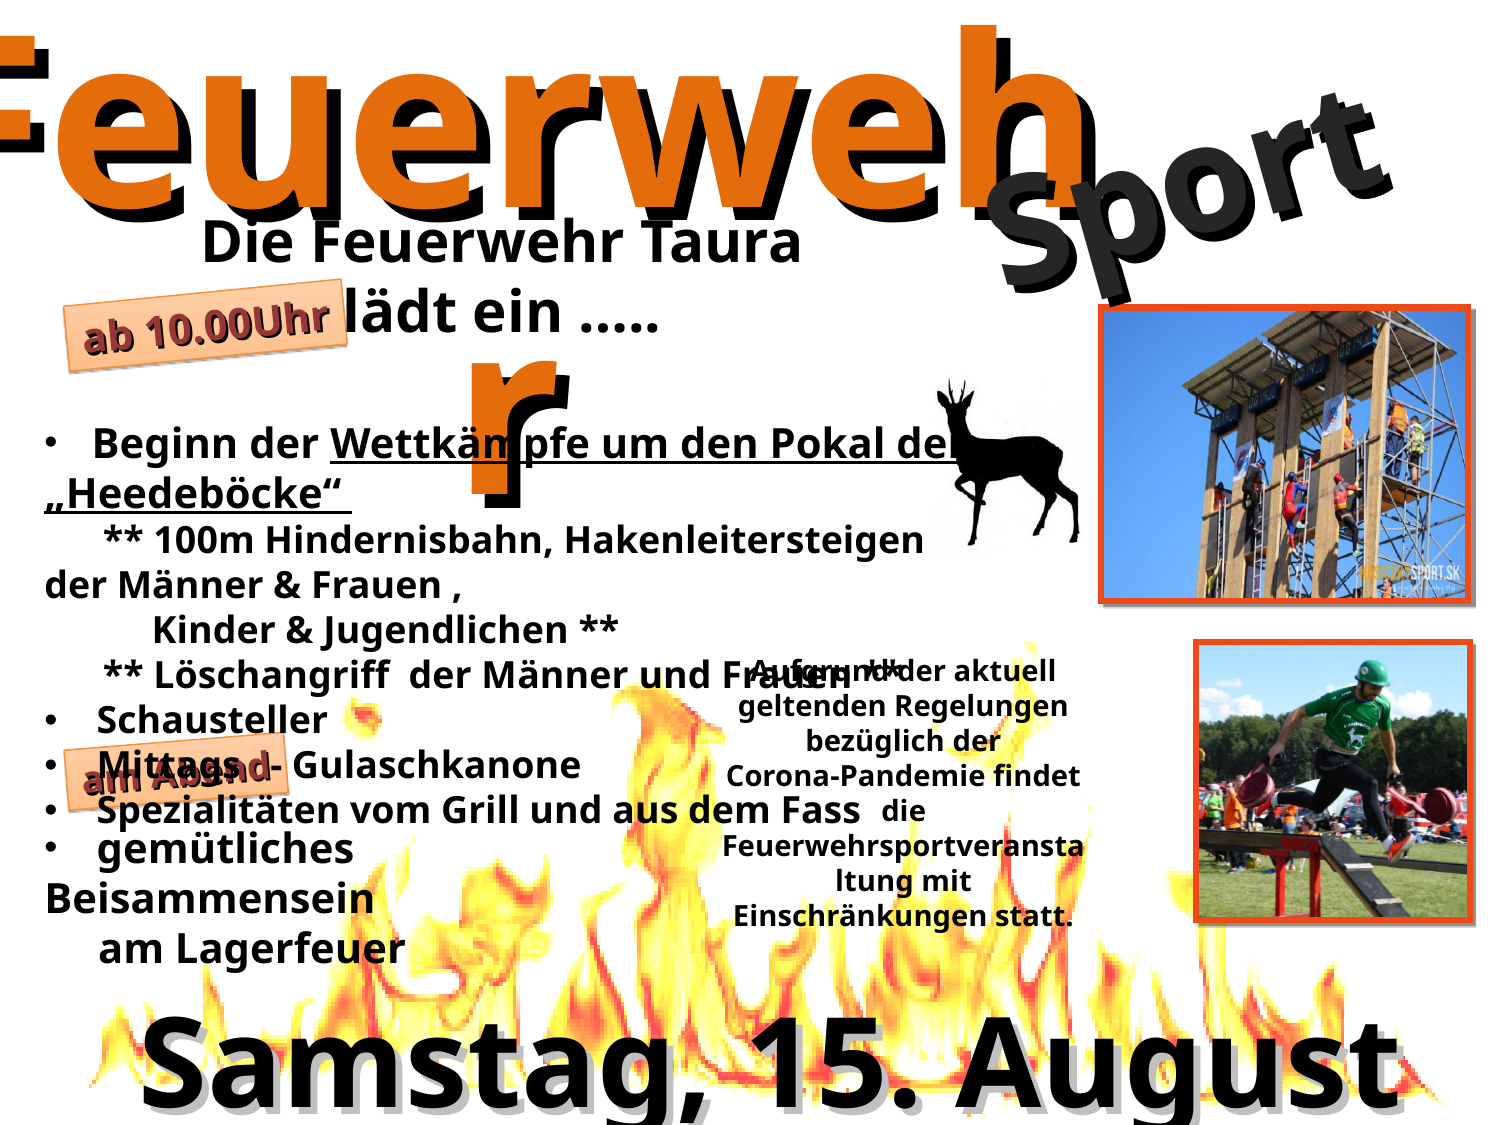

Feuerwehr
Sport
Die Feuerwehr Taura lädt ein …..
ab 10.00Uhr
 Beginn der Wettkämpfe um den Pokal der „Heedeböcke“
 ** 100m Hindernisbahn, Hakenleitersteigen der Männer & Frauen ,
 Kinder & Jugendlichen **
 ** Löschangriff der Männer und Frauen **
 Schausteller
 Mittags - Gulaschkanone
 Spezialitäten vom Grill und aus dem Fass
Aufgrund der aktuell geltenden Regelungen bezüglich der
Corona-Pandemie findet die Feuerwehrsportveranstaltung mit Einschränkungen statt.
am Abend
 gemütliches Beisammensein
 am Lagerfeuer
Samstag, 15. August 2020